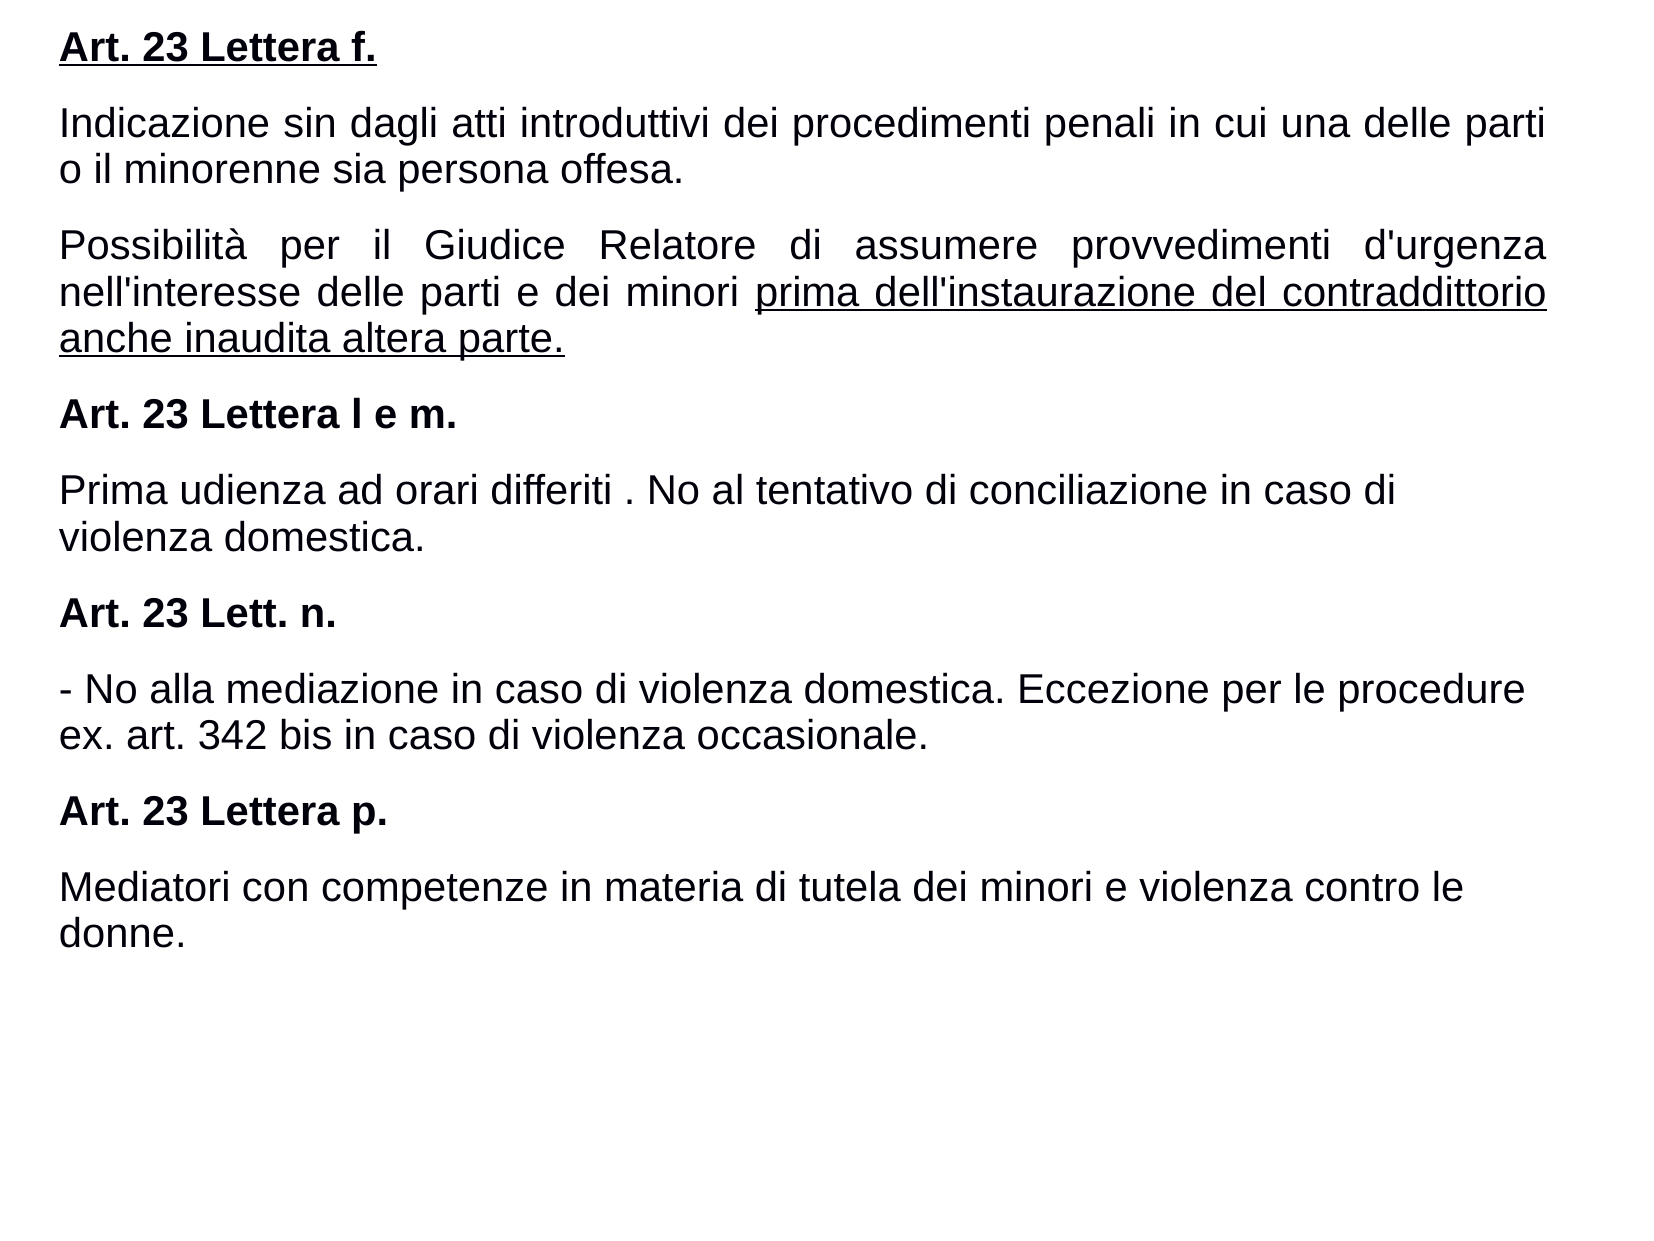

# Art. 23 Lettera f.
Indicazione sin dagli atti introduttivi dei procedimenti penali in cui una delle parti o il minorenne sia persona offesa.
Possibilità per il Giudice Relatore di assumere provvedimenti d'urgenza nell'interesse delle parti e dei minori prima dell'instaurazione del contraddittorio anche inaudita altera parte.
Art. 23 Lettera l e m.
Prima udienza ad orari differiti . No al tentativo di conciliazione in caso di violenza domestica.
Art. 23 Lett. n.
- No alla mediazione in caso di violenza domestica. Eccezione per le procedure ex. art. 342 bis in caso di violenza occasionale.
Art. 23 Lettera p.
Mediatori con competenze in materia di tutela dei minori e violenza contro le donne.